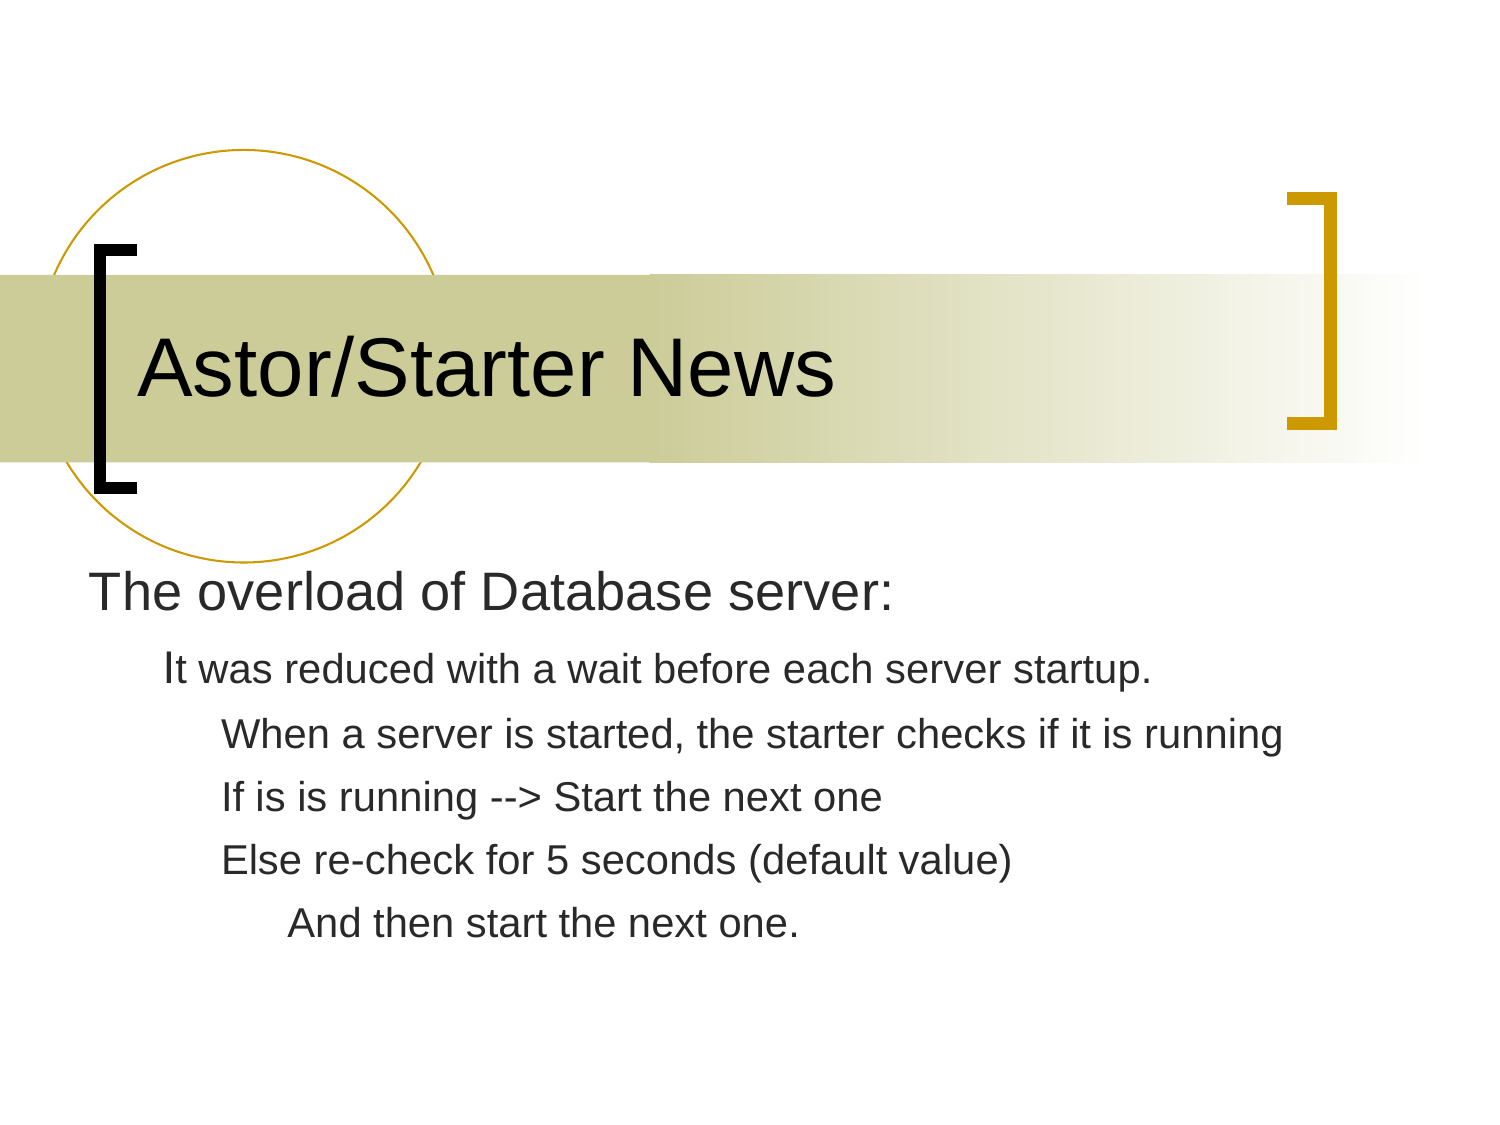

# Astor/Starter News
 The overload of Database server:
 It was reduced with a wait before each server startup.
When a server is started, the starter checks if it is running
If is is running --> Start the next one
Else re-check for 5 seconds (default value)
And then start the next one.